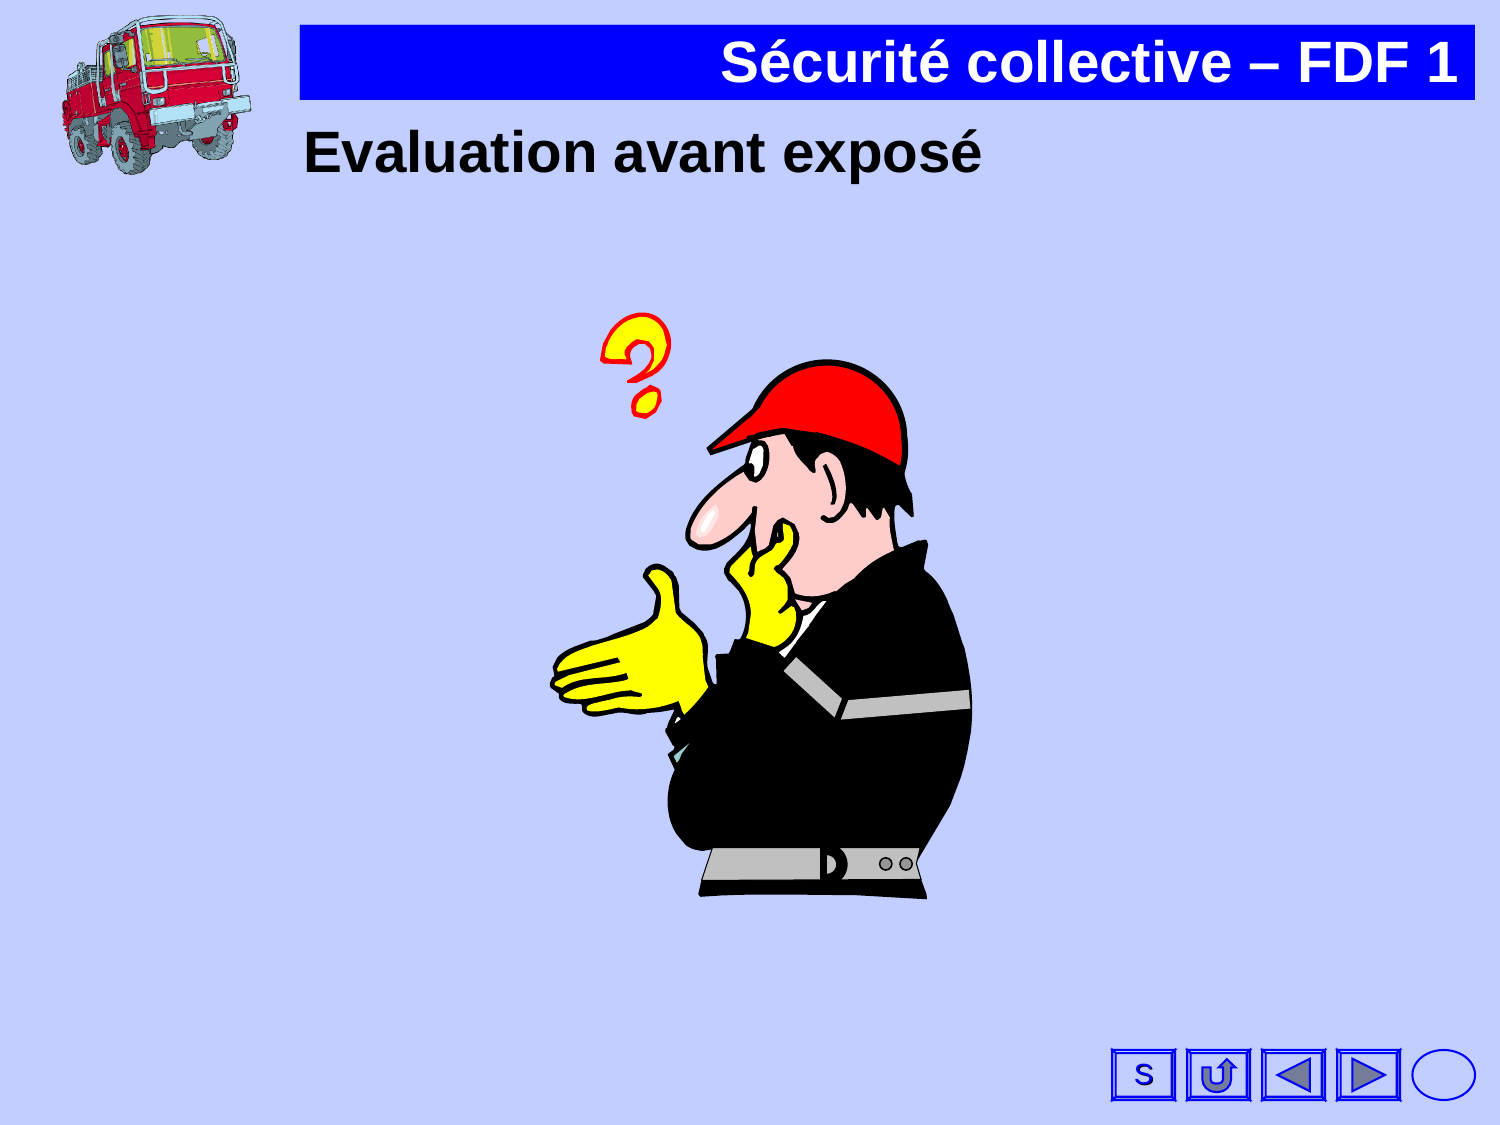

Sécurité collective – FDF 1
Evaluation avant exposé